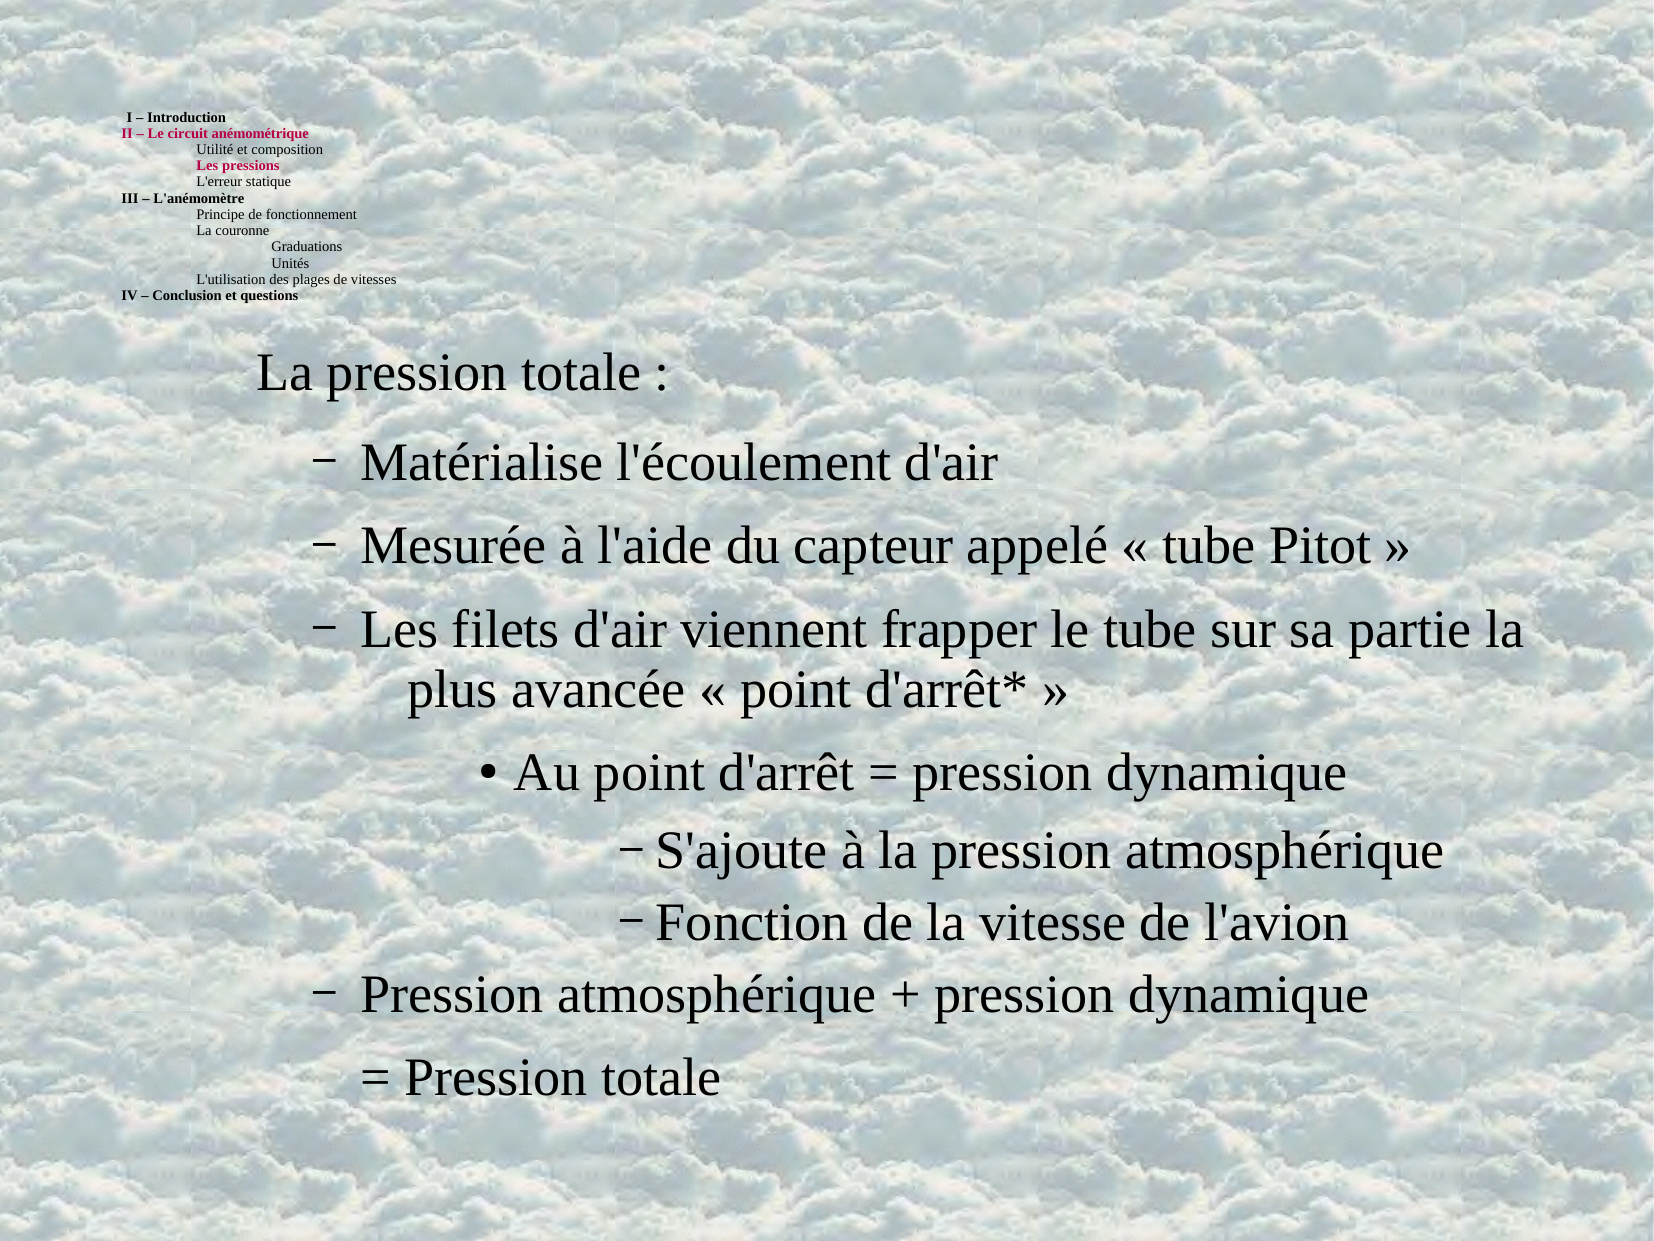

# I – Introduction II – Le circuit anémométrique Utilité et composition Les pressions L'erreur statique III – L'anémomètre Principe de fonctionnement La couronne Graduations Unités L'utilisation des plages de vitesses IV – Conclusion et questions
La pression totale :
Matérialise l'écoulement d'air
Mesurée à l'aide du capteur appelé « tube Pitot »
Les filets d'air viennent frapper le tube sur sa partie la plus avancée « point d'arrêt* »
Au point d'arrêt = pression dynamique
S'ajoute à la pression atmosphérique
Fonction de la vitesse de l'avion
Pression atmosphérique + pression dynamique
= Pression totale